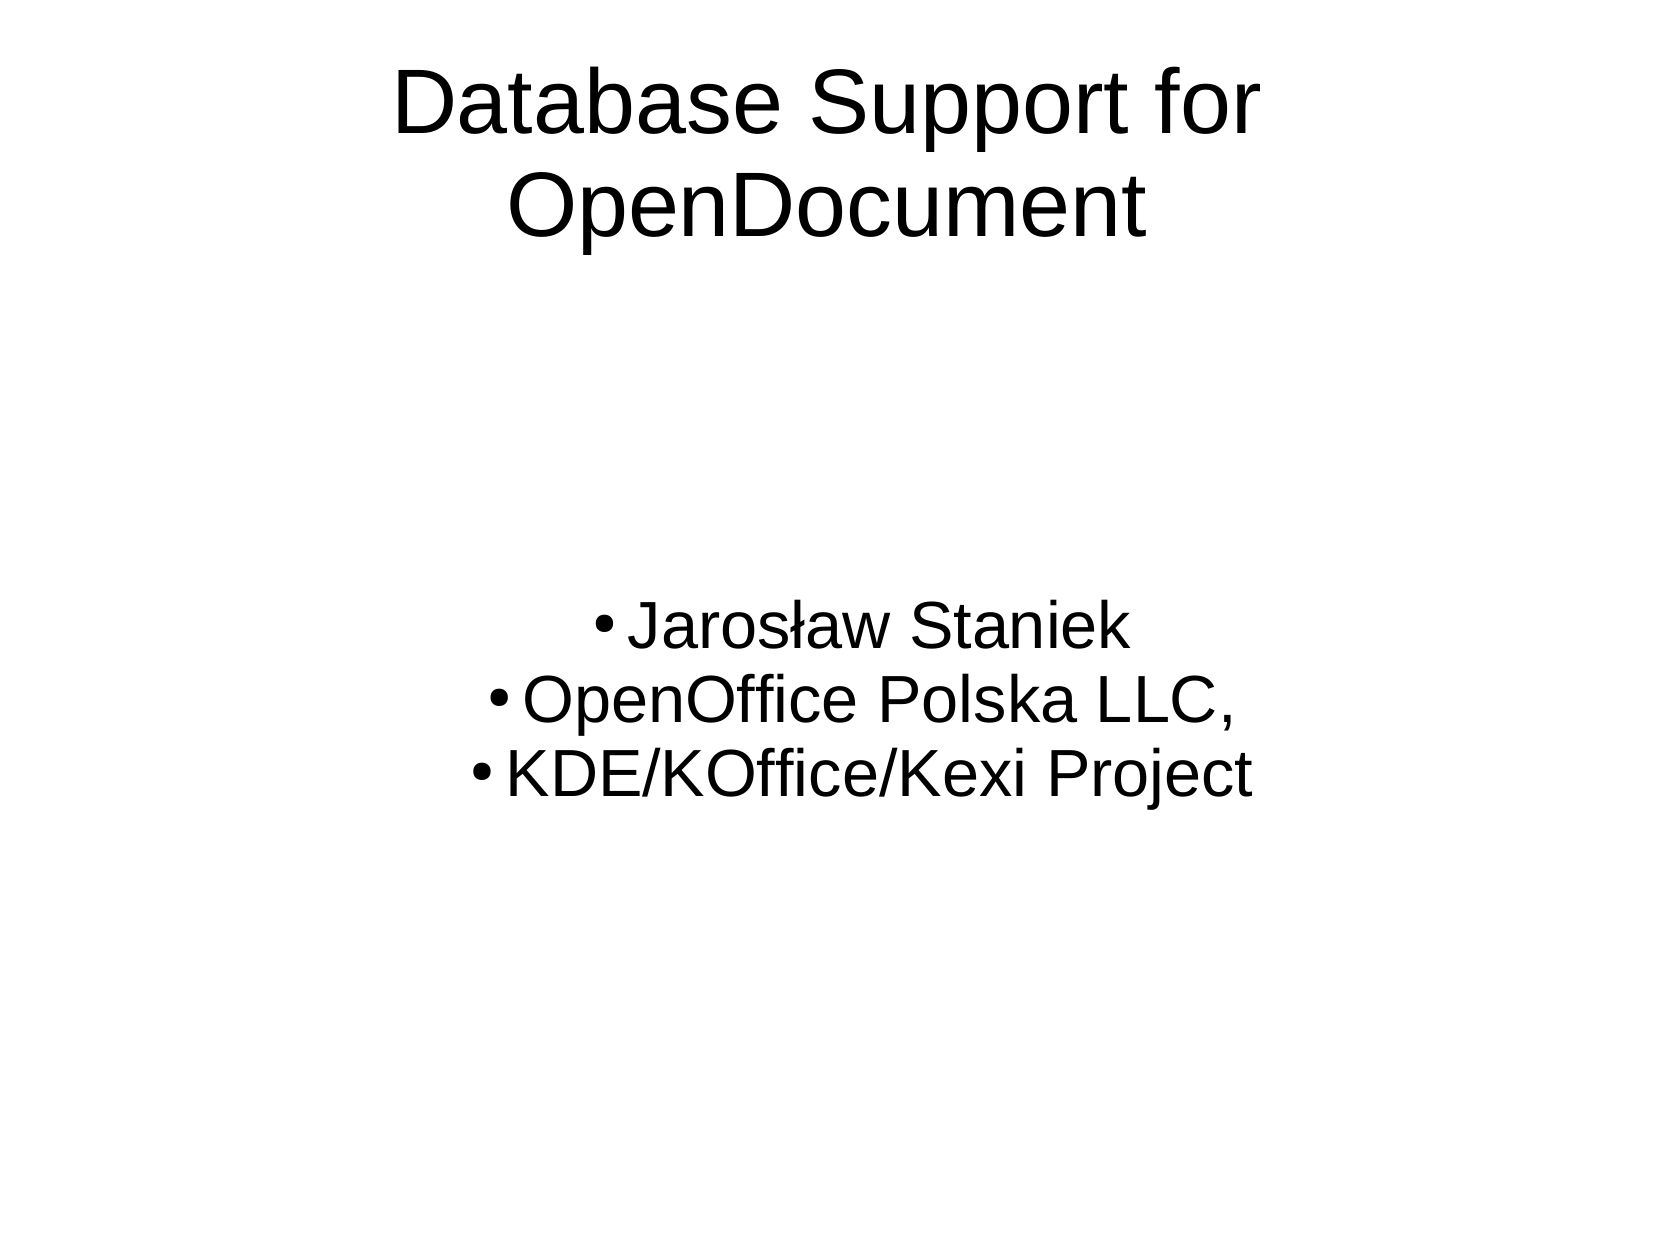

# Database Support for OpenDocument
Jarosław Staniek
OpenOffice Polska LLC,
KDE/KOffice/Kexi Project